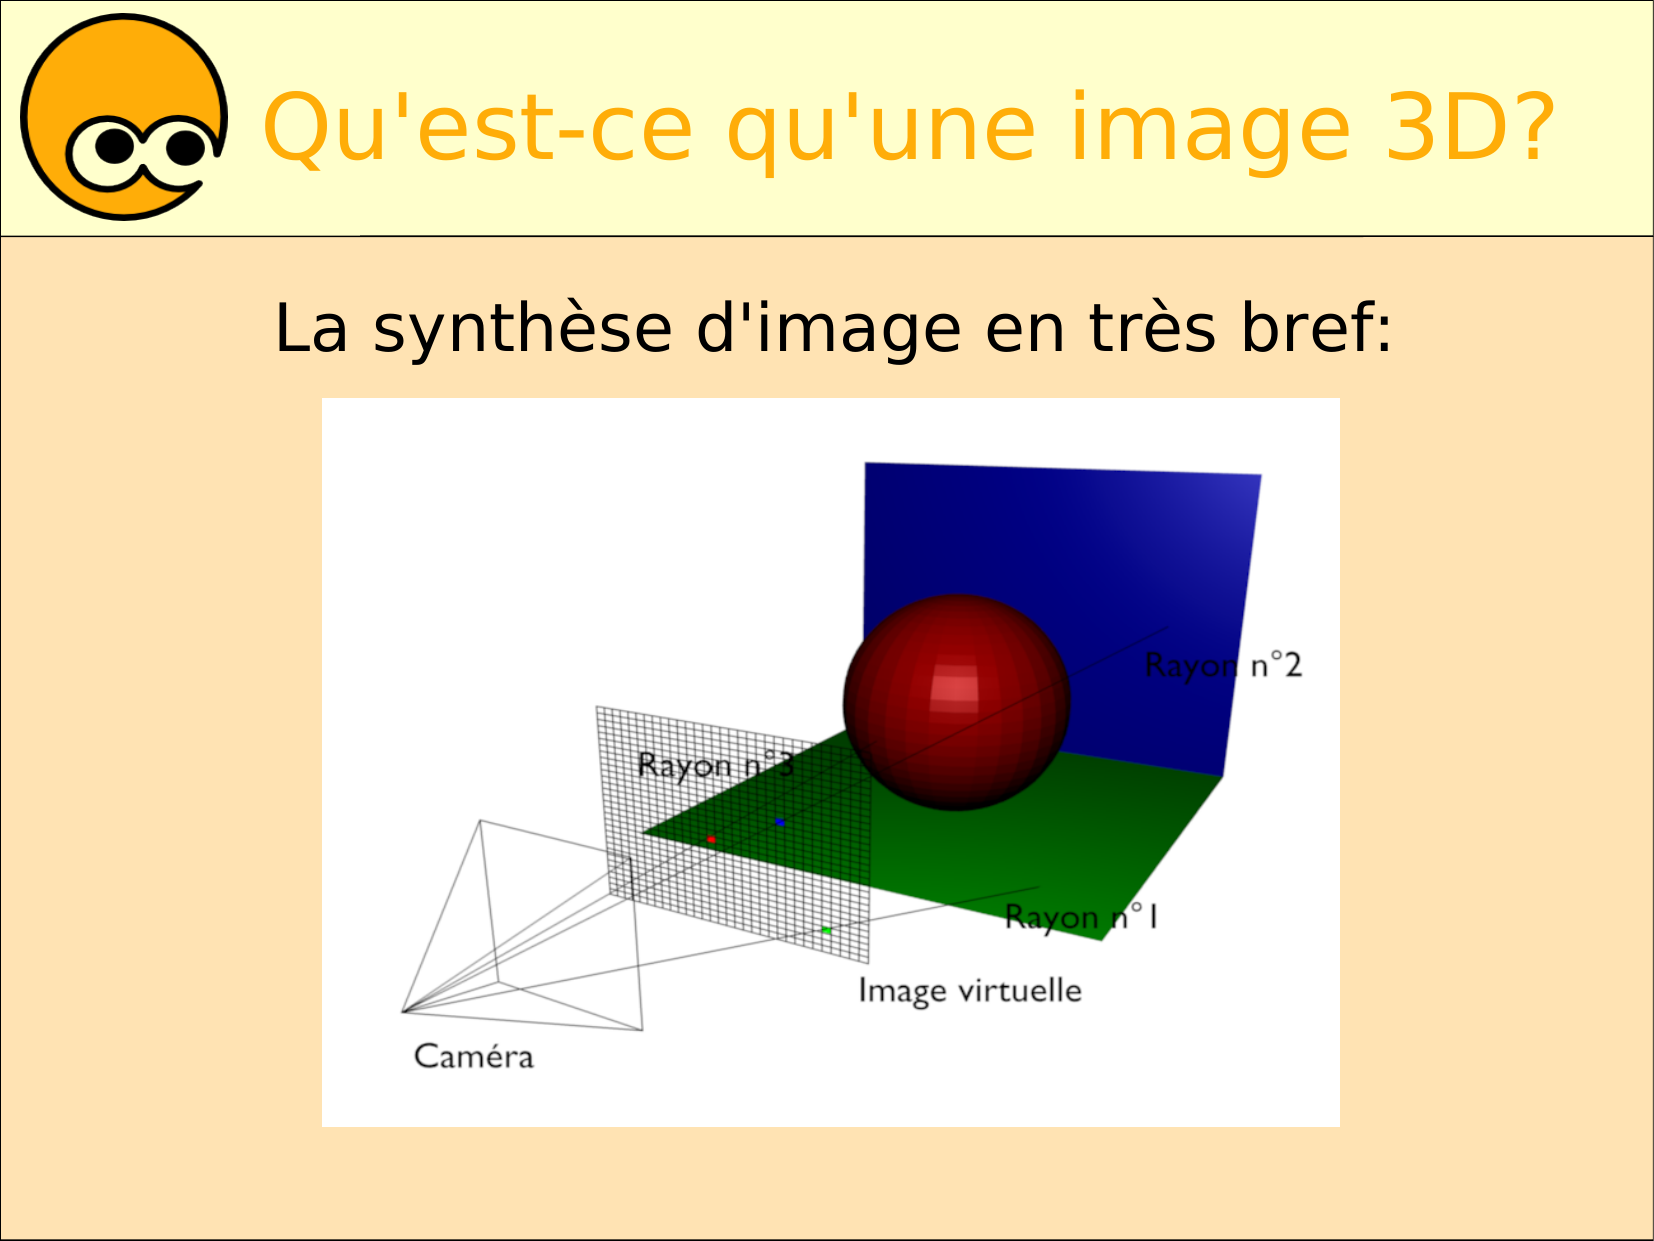

# Qu'est-ce qu'une image 3D?
La synthèse d'image en très bref: